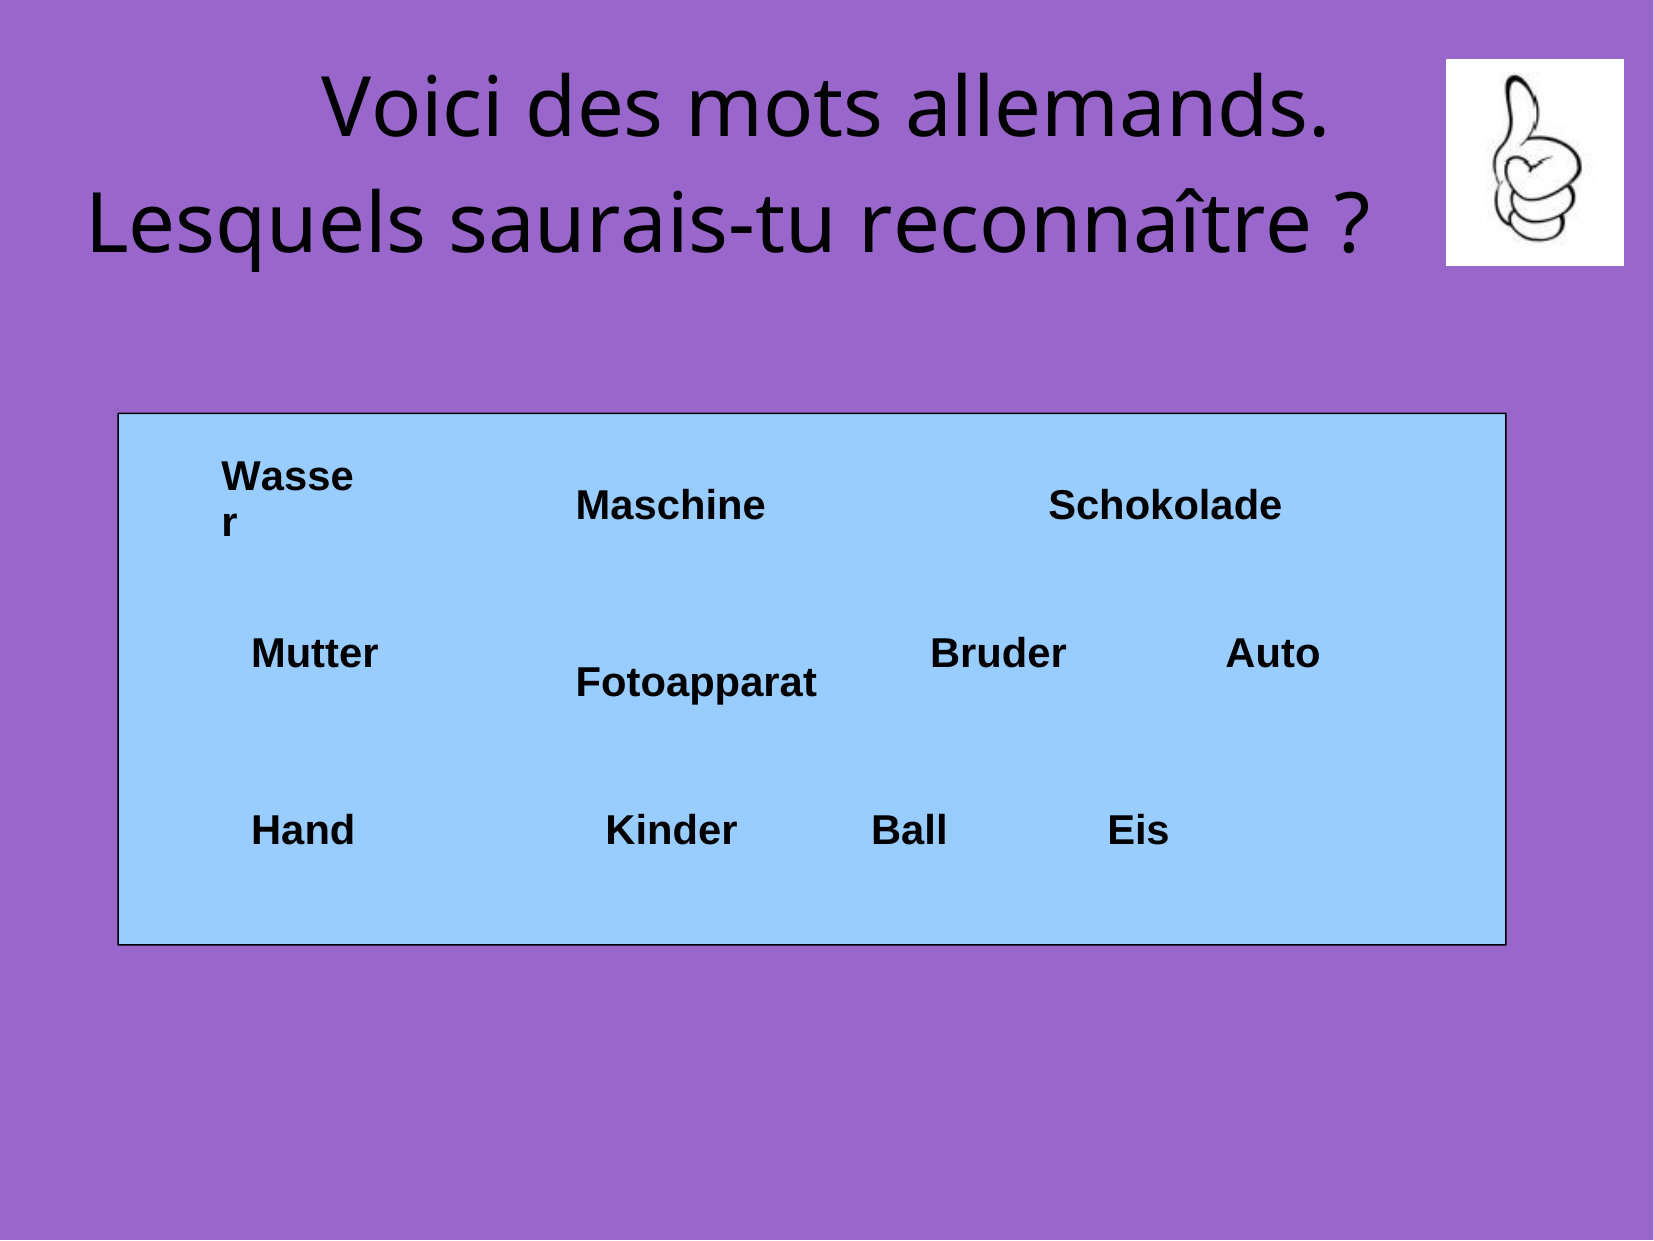

# Voici des mots allemands. Lesquels saurais-tu reconnaître ?
Wasser
Maschine
Schokolade
Mutter
Bruder
Auto
Fotoapparat
Hand
Kinder
Ball
Eis